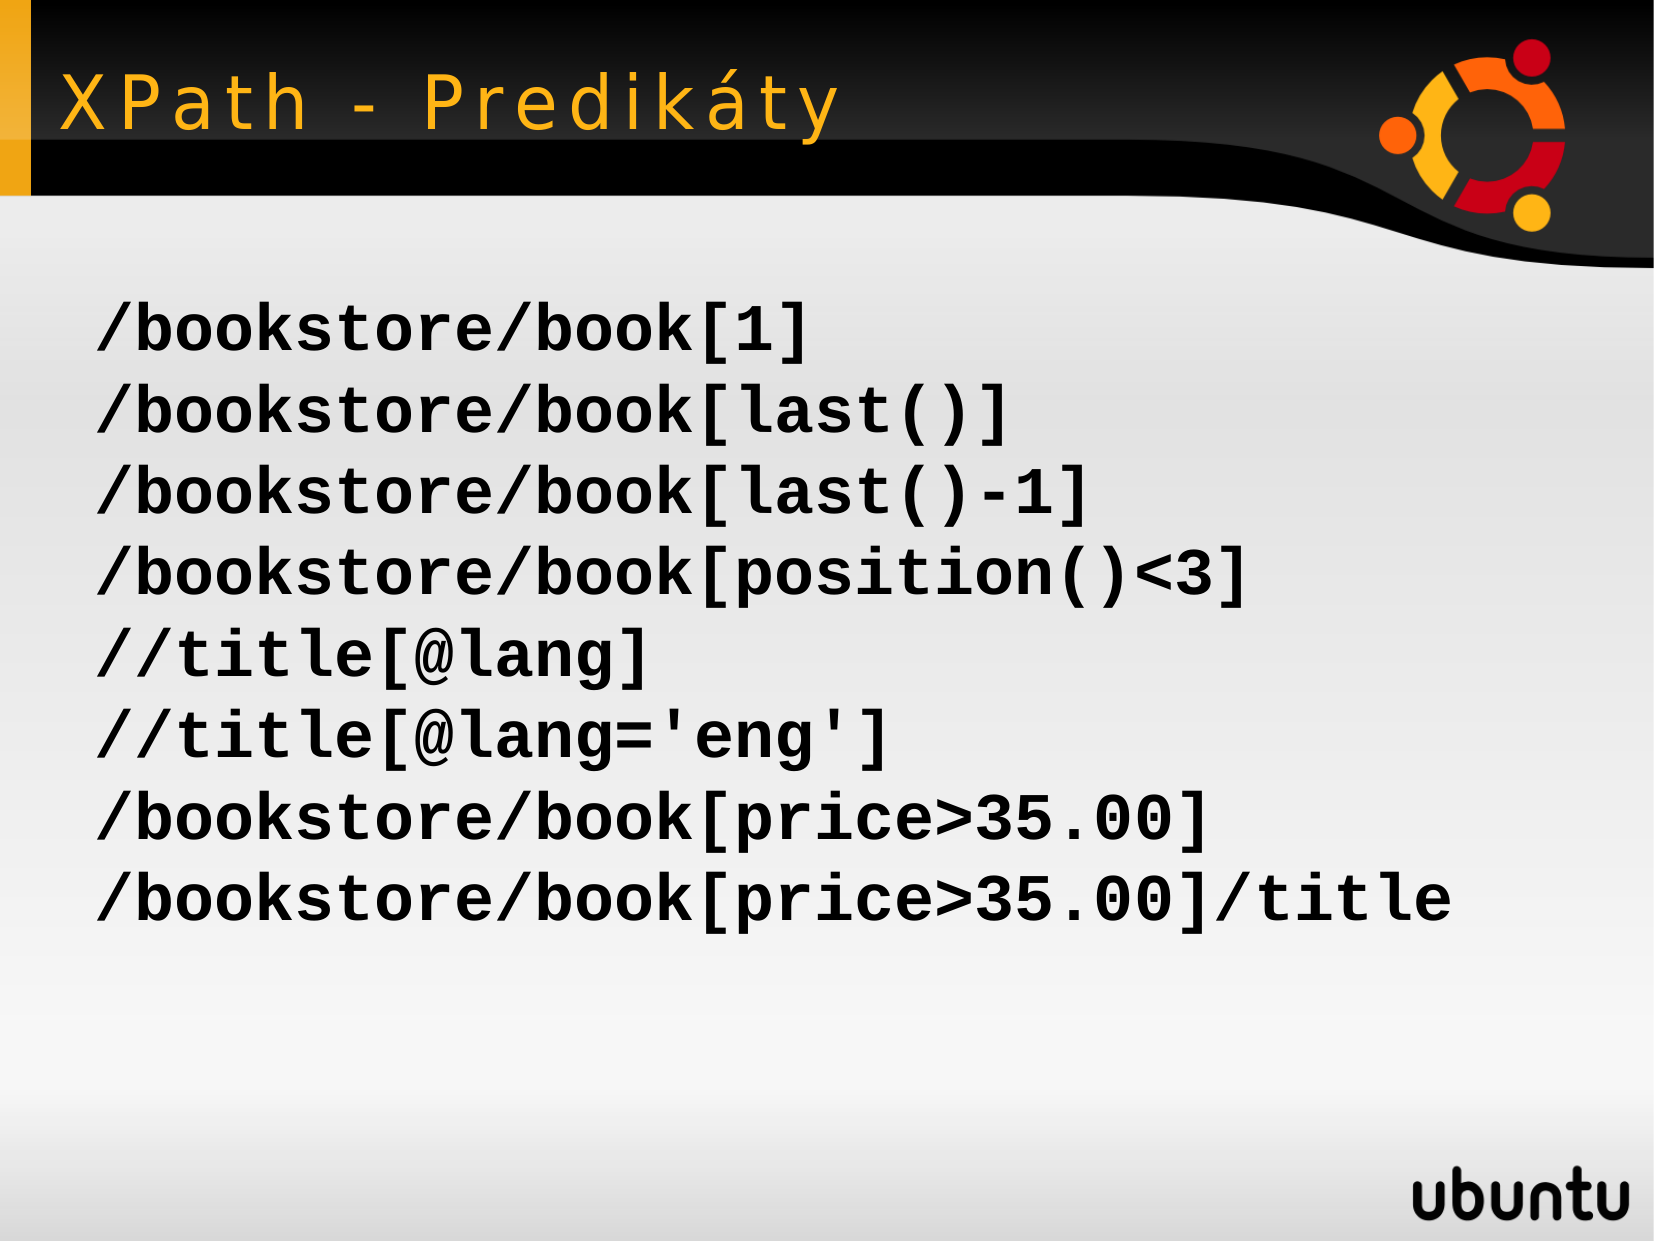

# XPath - Predikáty
/bookstore/book[1]
/bookstore/book[last()]
/bookstore/book[last()-1]
/bookstore/book[position()<3]
//title[@lang]
//title[@lang='eng']
/bookstore/book[price>35.00]
/bookstore/book[price>35.00]/title